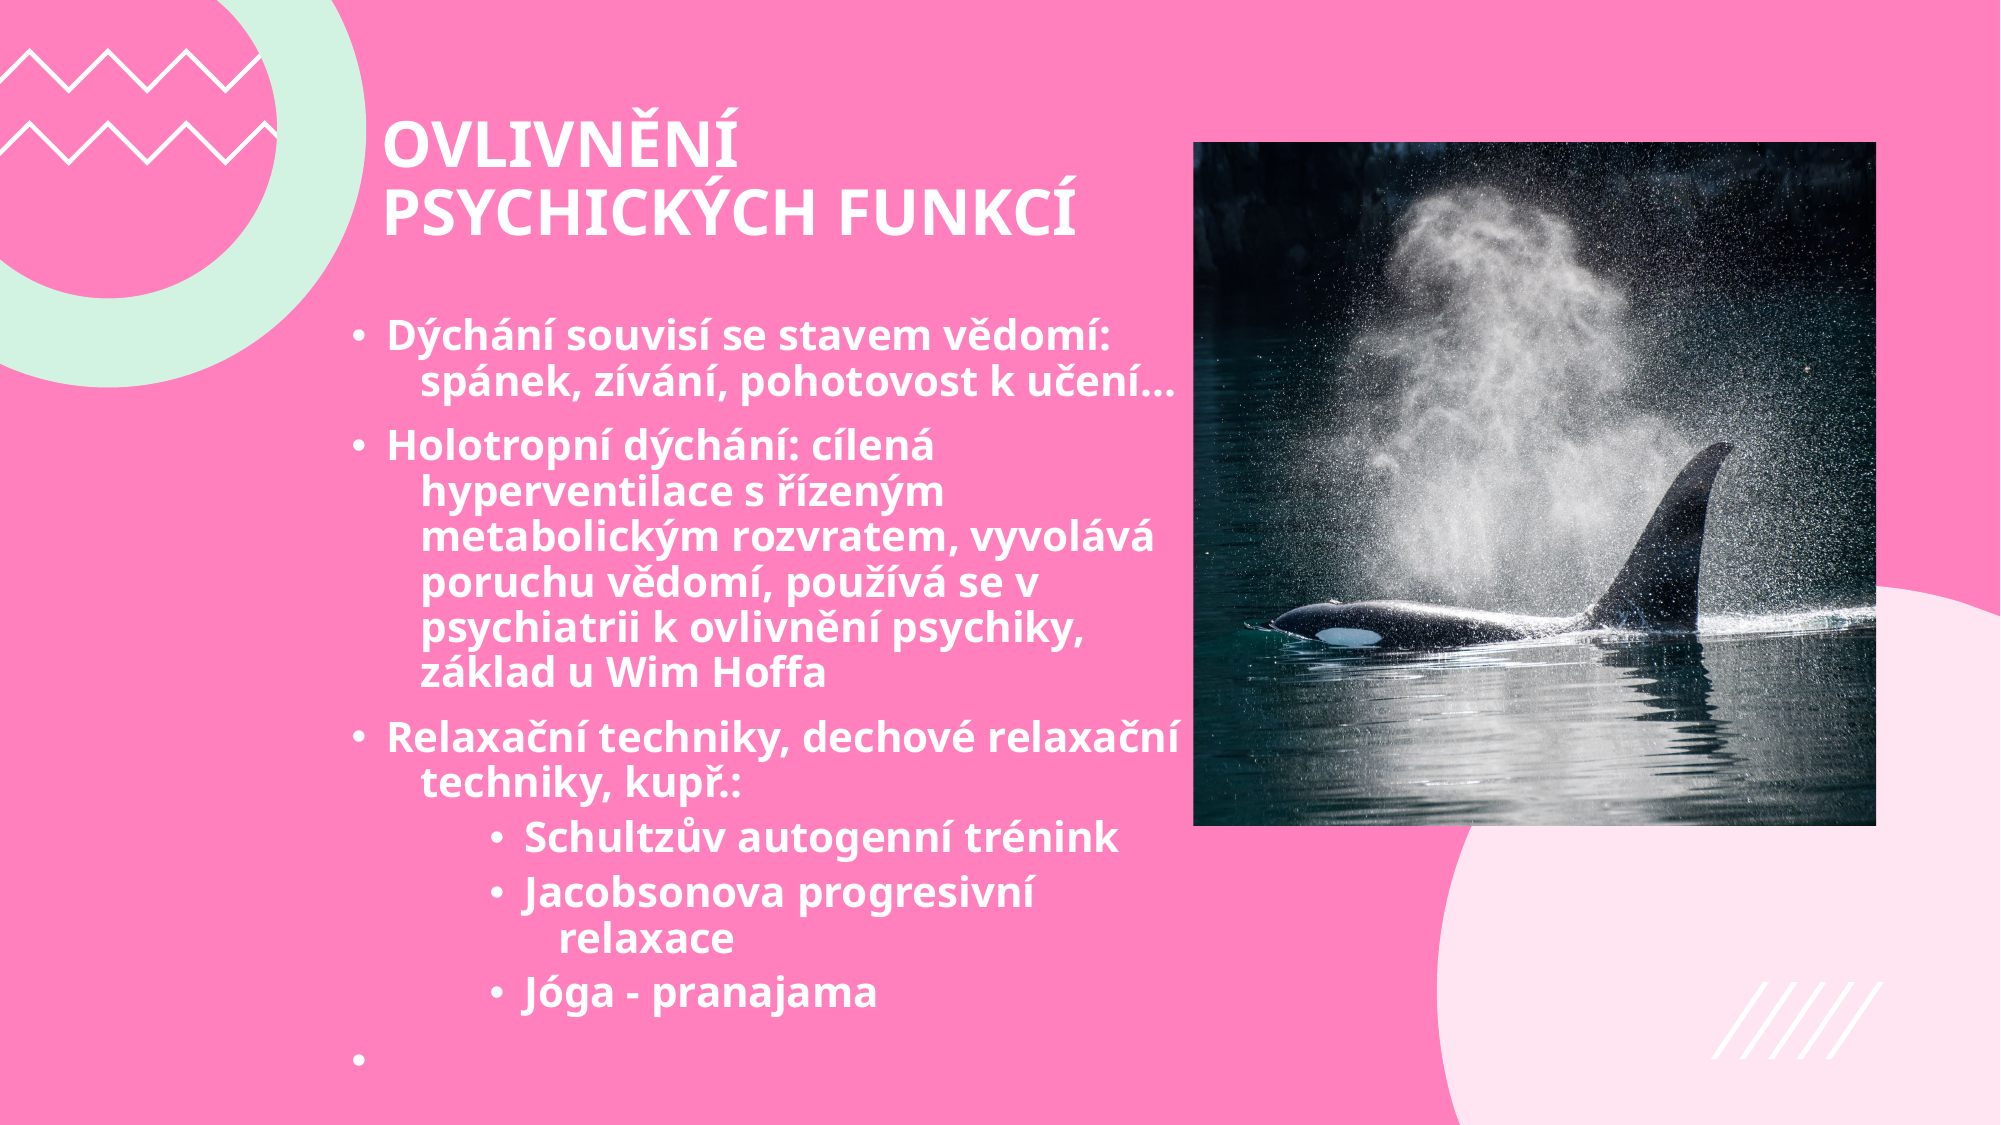

# OVLIVNĚNÍ PSYCHICKÝCH FUNKCÍ
Dýchání souvisí se stavem vědomí: spánek, zívání, pohotovost k učení...
Holotropní dýchání: cílená hyperventilace s řízeným metabolickým rozvratem, vyvolává poruchu vědomí, používá se v psychiatrii k ovlivnění psychiky, základ u Wim Hoffa
Relaxační techniky, dechové relaxační techniky, kupř.:
Schultzův autogenní trénink
Jacobsonova progresivní relaxace
Jóga - pranajama